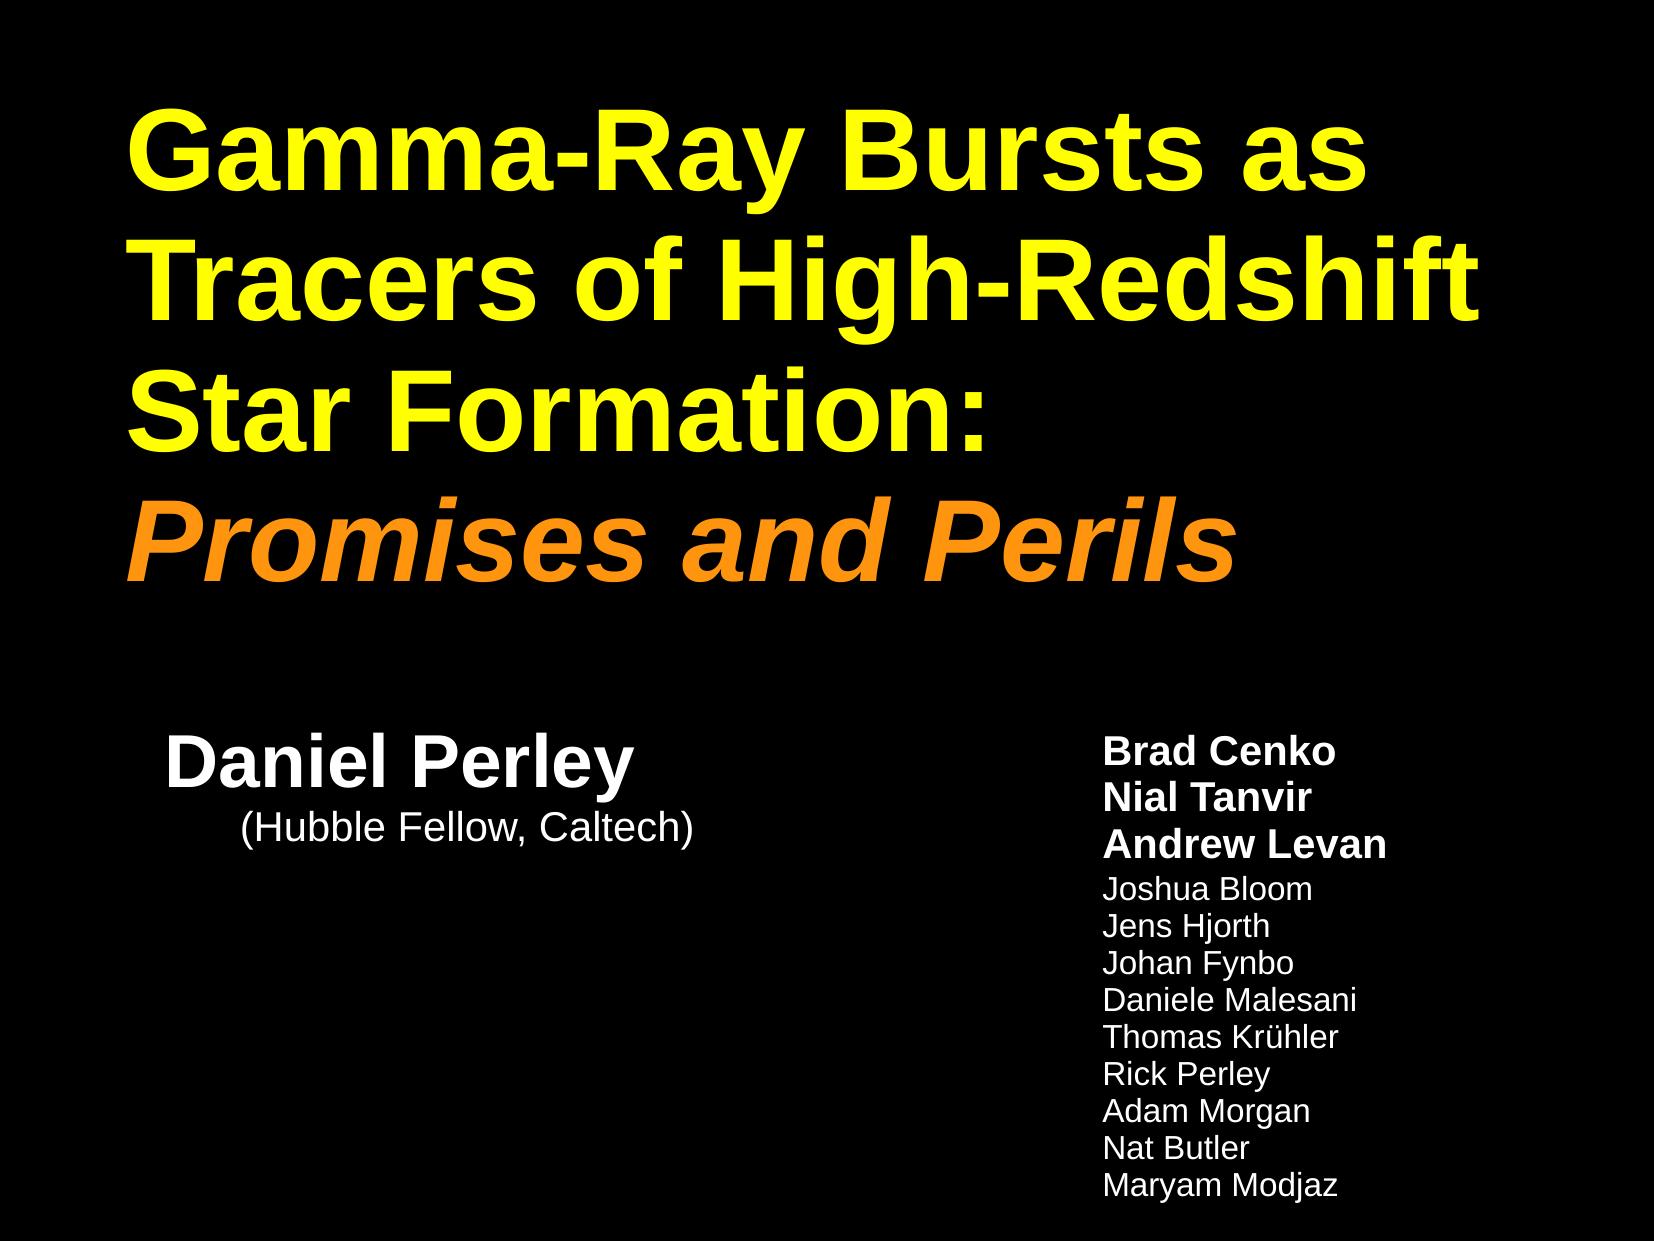

Gamma-Ray Bursts as
Tracers of High-Redshift Star Formation:
Promises and Perils
Daniel Perley
	(Hubble Fellow, Caltech)
Brad Cenko
Nial Tanvir
Andrew Levan
Joshua Bloom
Jens Hjorth
Johan Fynbo
Daniele Malesani
Thomas Krühler
Rick Perley
Adam Morgan
Nat Butler
Maryam Modjaz